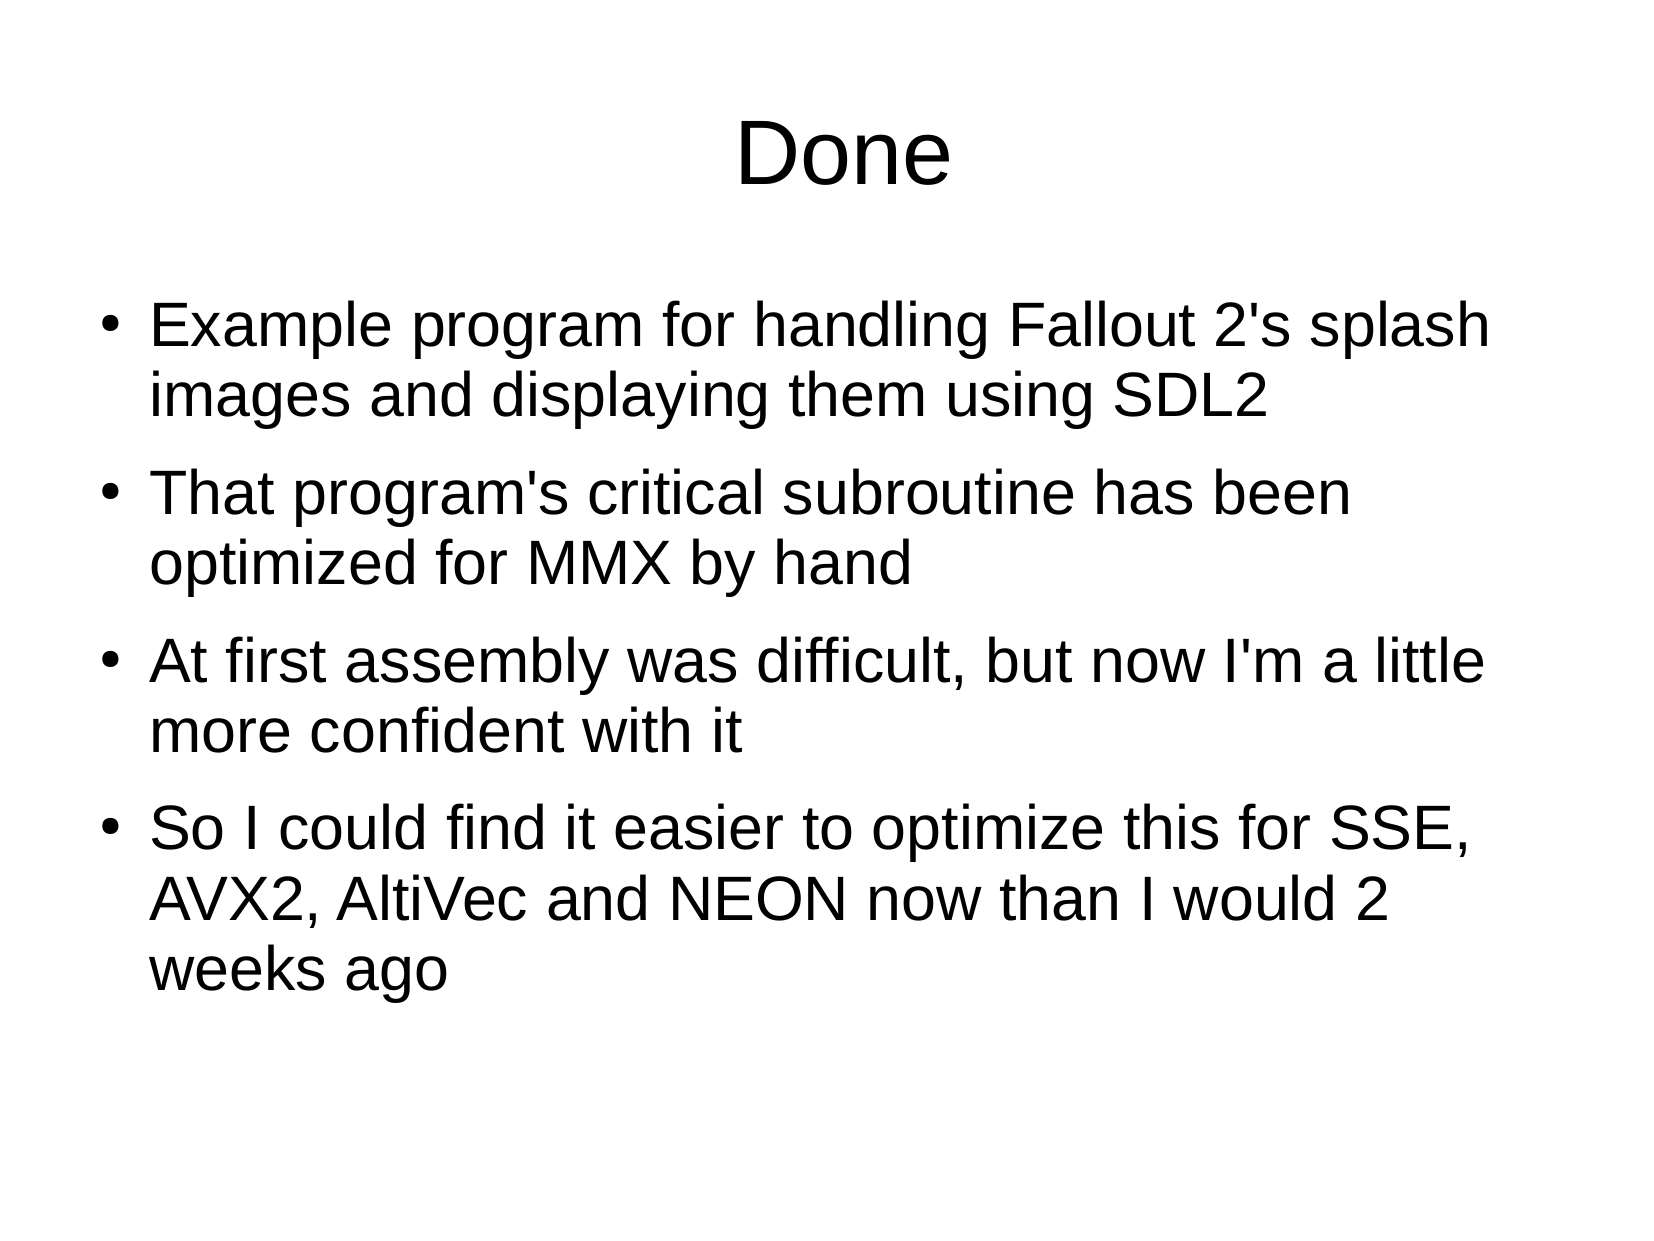

# Done
Example program for handling Fallout 2's splash images and displaying them using SDL2
That program's critical subroutine has been optimized for MMX by hand
At first assembly was difficult, but now I'm a little more confident with it
So I could find it easier to optimize this for SSE, AVX2, AltiVec and NEON now than I would 2 weeks ago